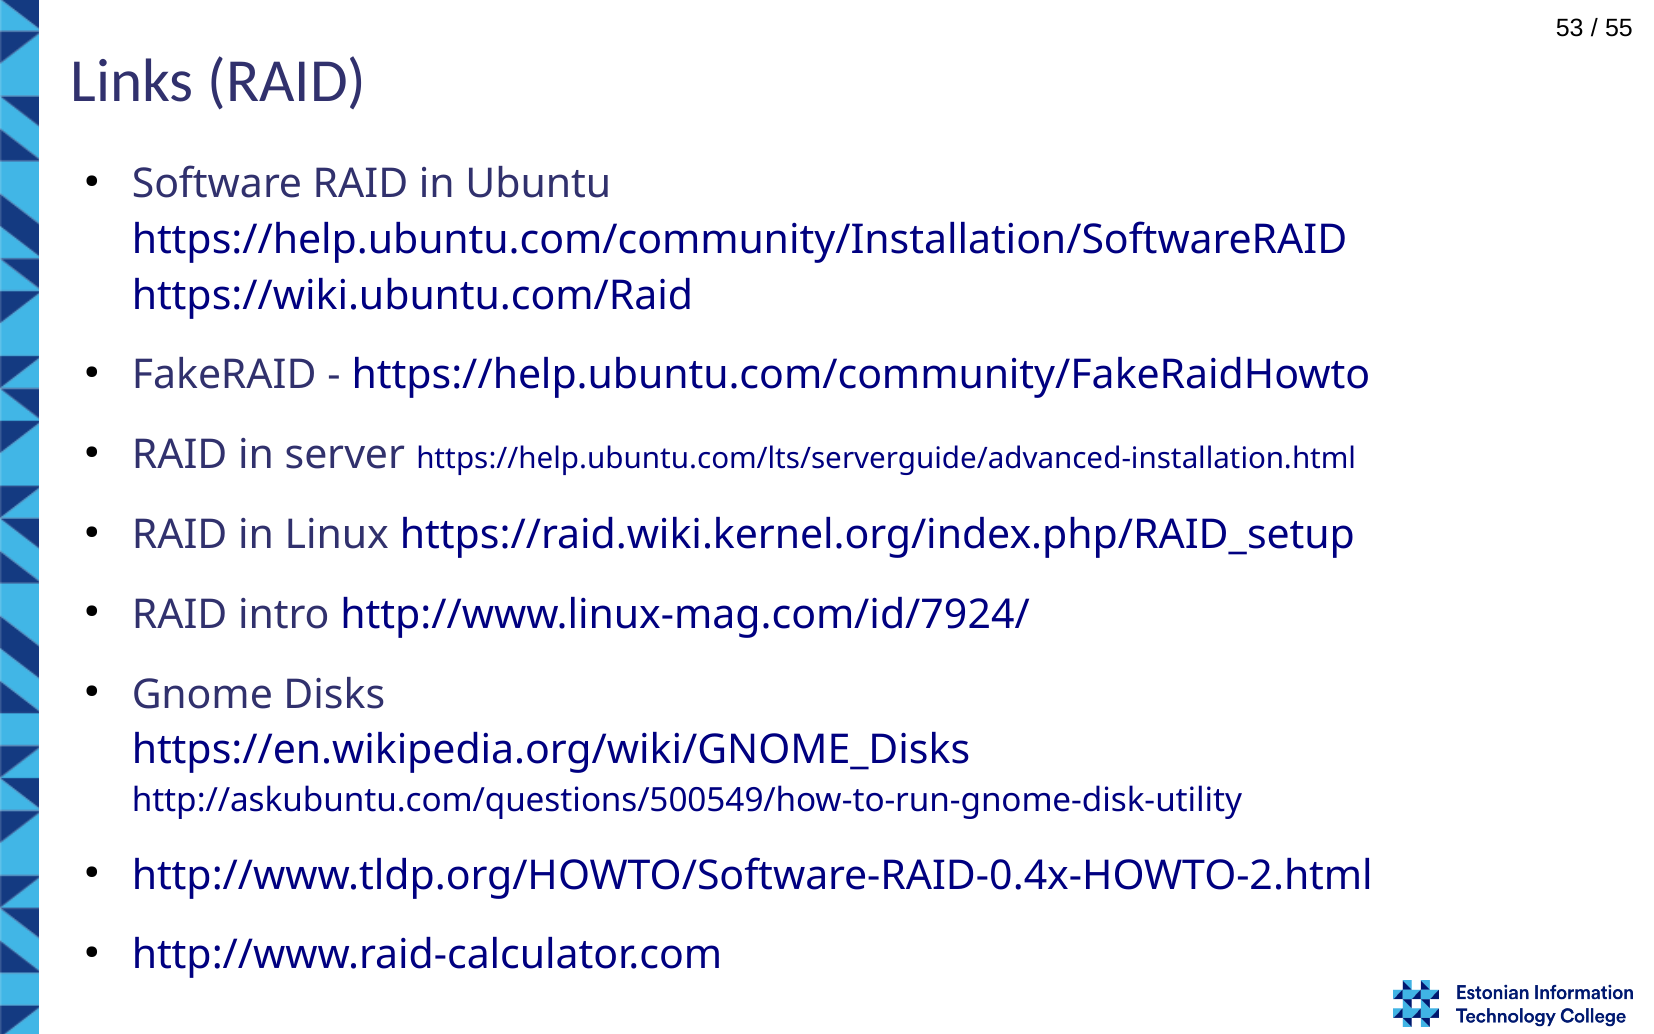

# Links (RAID)
Software RAID in Ubuntu https://help.ubuntu.com/community/Installation/SoftwareRAID
https://wiki.ubuntu.com/Raid
FakeRAID - https://help.ubuntu.com/community/FakeRaidHowto
RAID in server https://help.ubuntu.com/lts/serverguide/advanced-installation.html
RAID in Linux https://raid.wiki.kernel.org/index.php/RAID_setup
RAID intro http://www.linux-mag.com/id/7924/
Gnome Disks
https://en.wikipedia.org/wiki/GNOME_Disks
http://askubuntu.com/questions/500549/how-to-run-gnome-disk-utility
http://www.tldp.org/HOWTO/Software-RAID-0.4x-HOWTO-2.html
http://www.raid-calculator.com